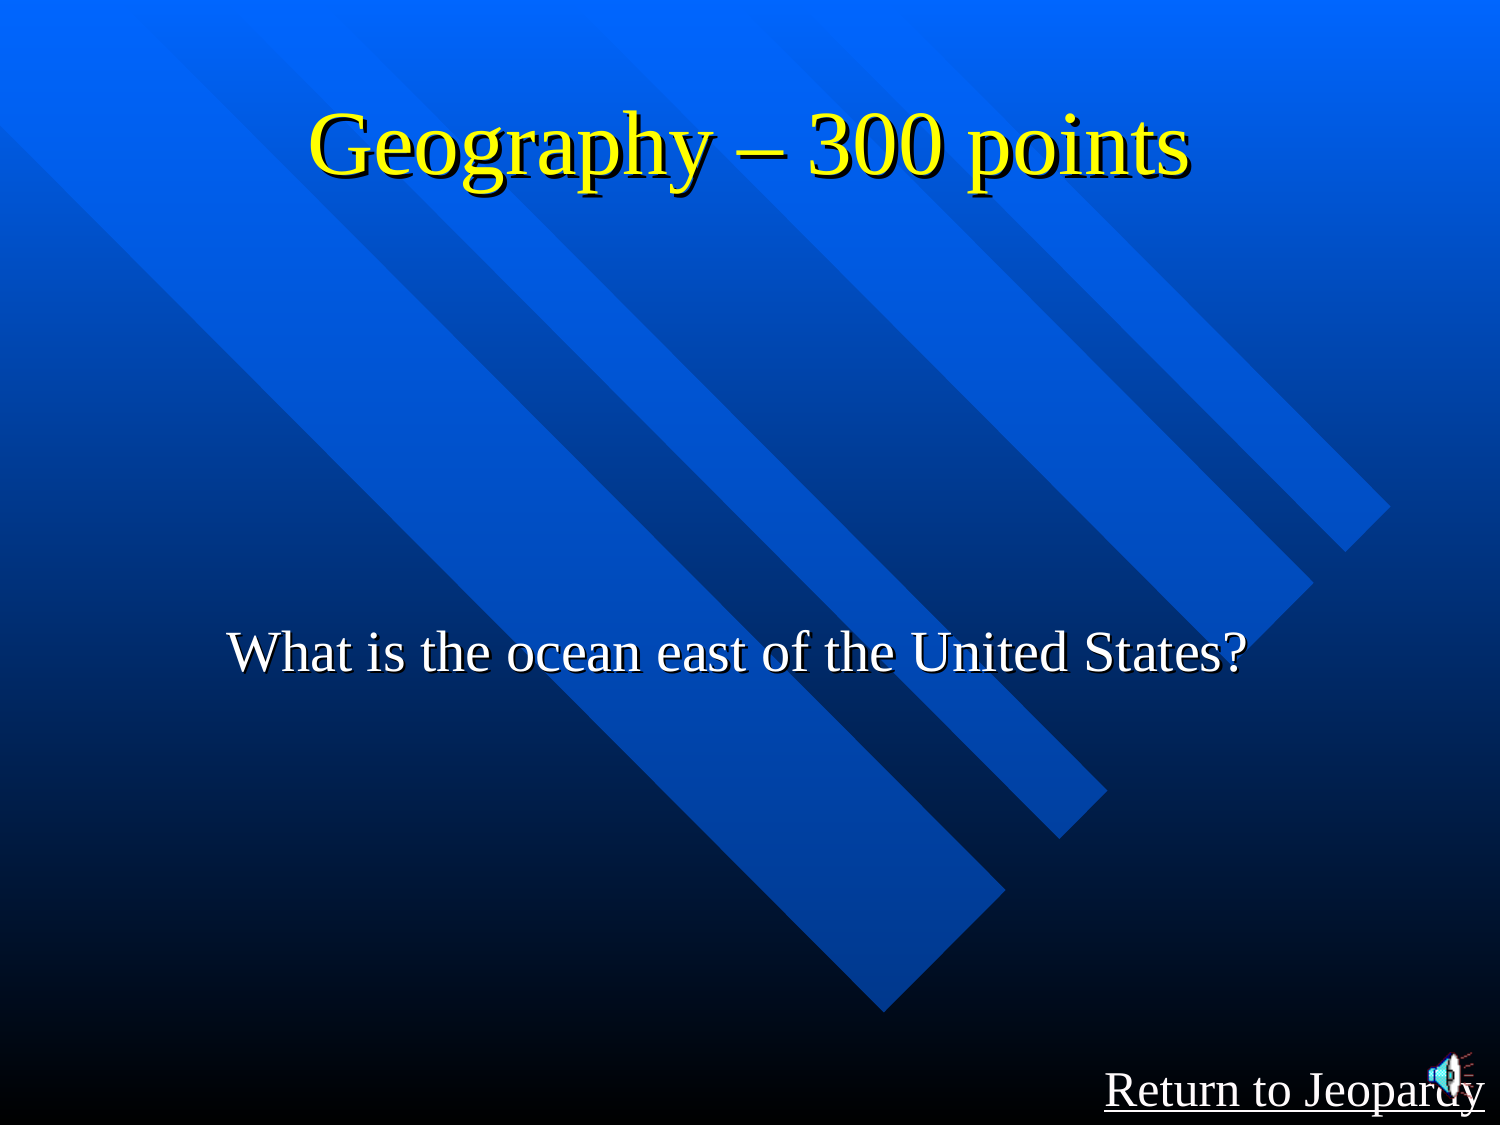

# Geography – 300 points
| What is the ocean east of the United States? |
| --- |
Return to Jeopardy